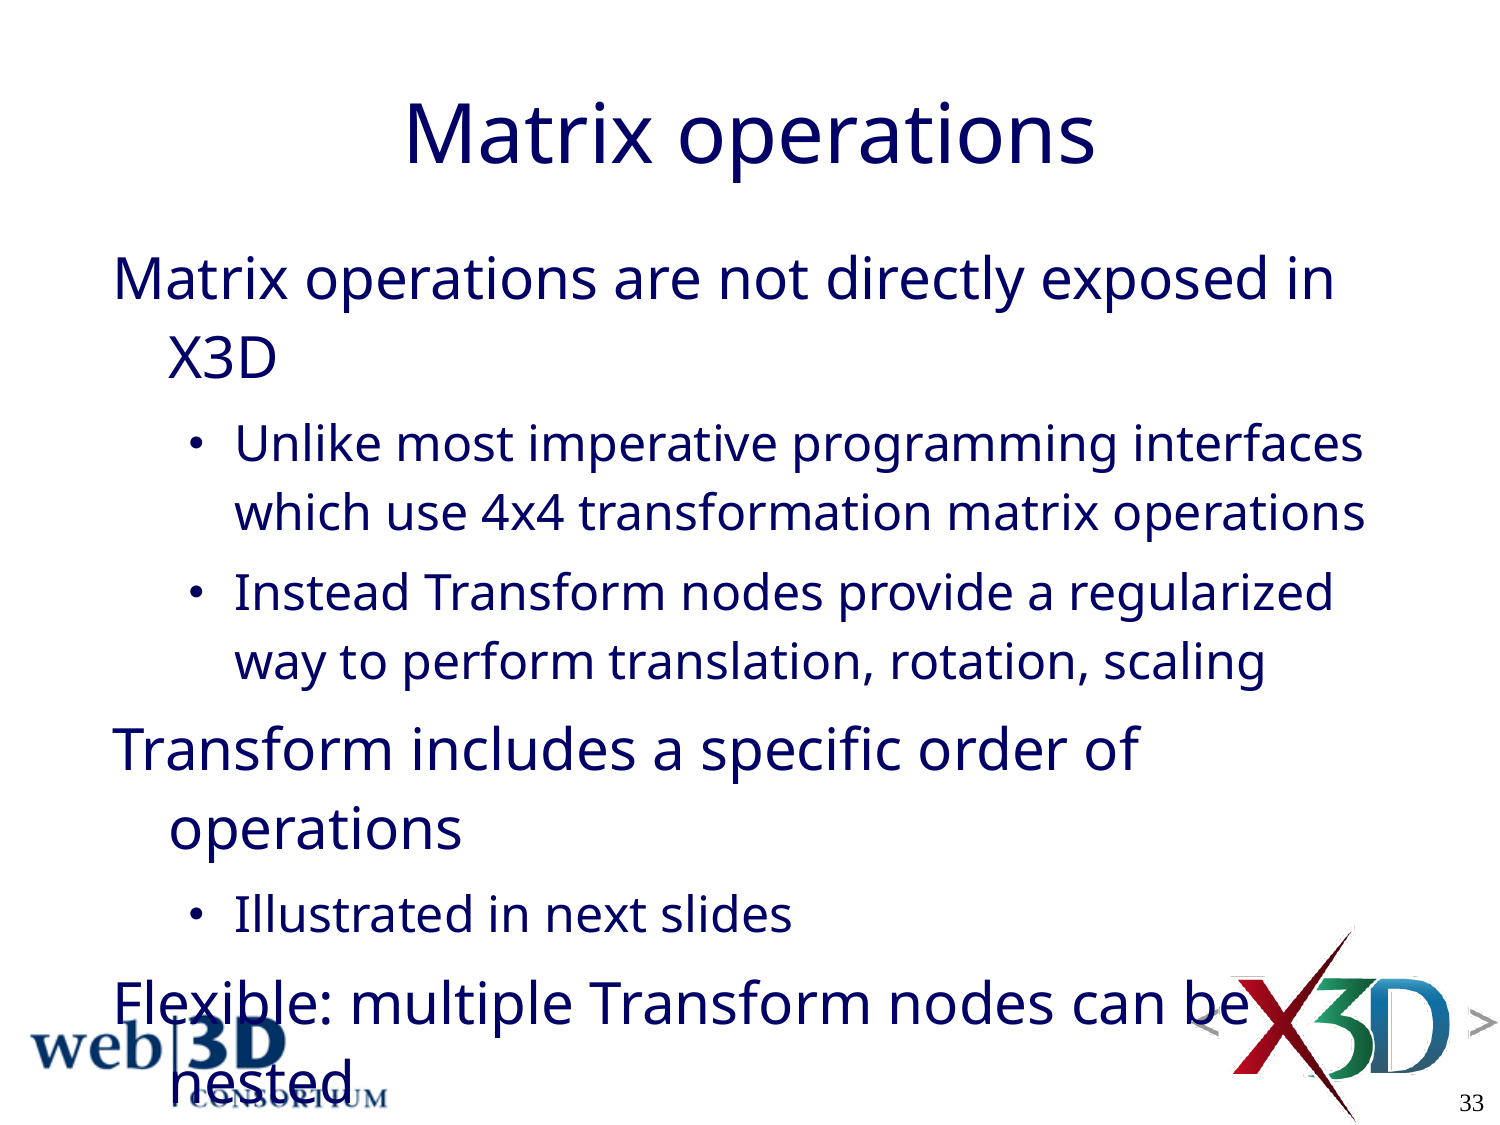

# Matrix operations
Matrix operations are not directly exposed in X3D
Unlike most imperative programming interfaces which use 4x4 transformation matrix operations
Instead Transform nodes provide a regularized way to perform translation, rotation, scaling
Transform includes a specific order of operations
Illustrated in next slides
Flexible: multiple Transform nodes can be nested
Each Transform establishes new coordinate frame